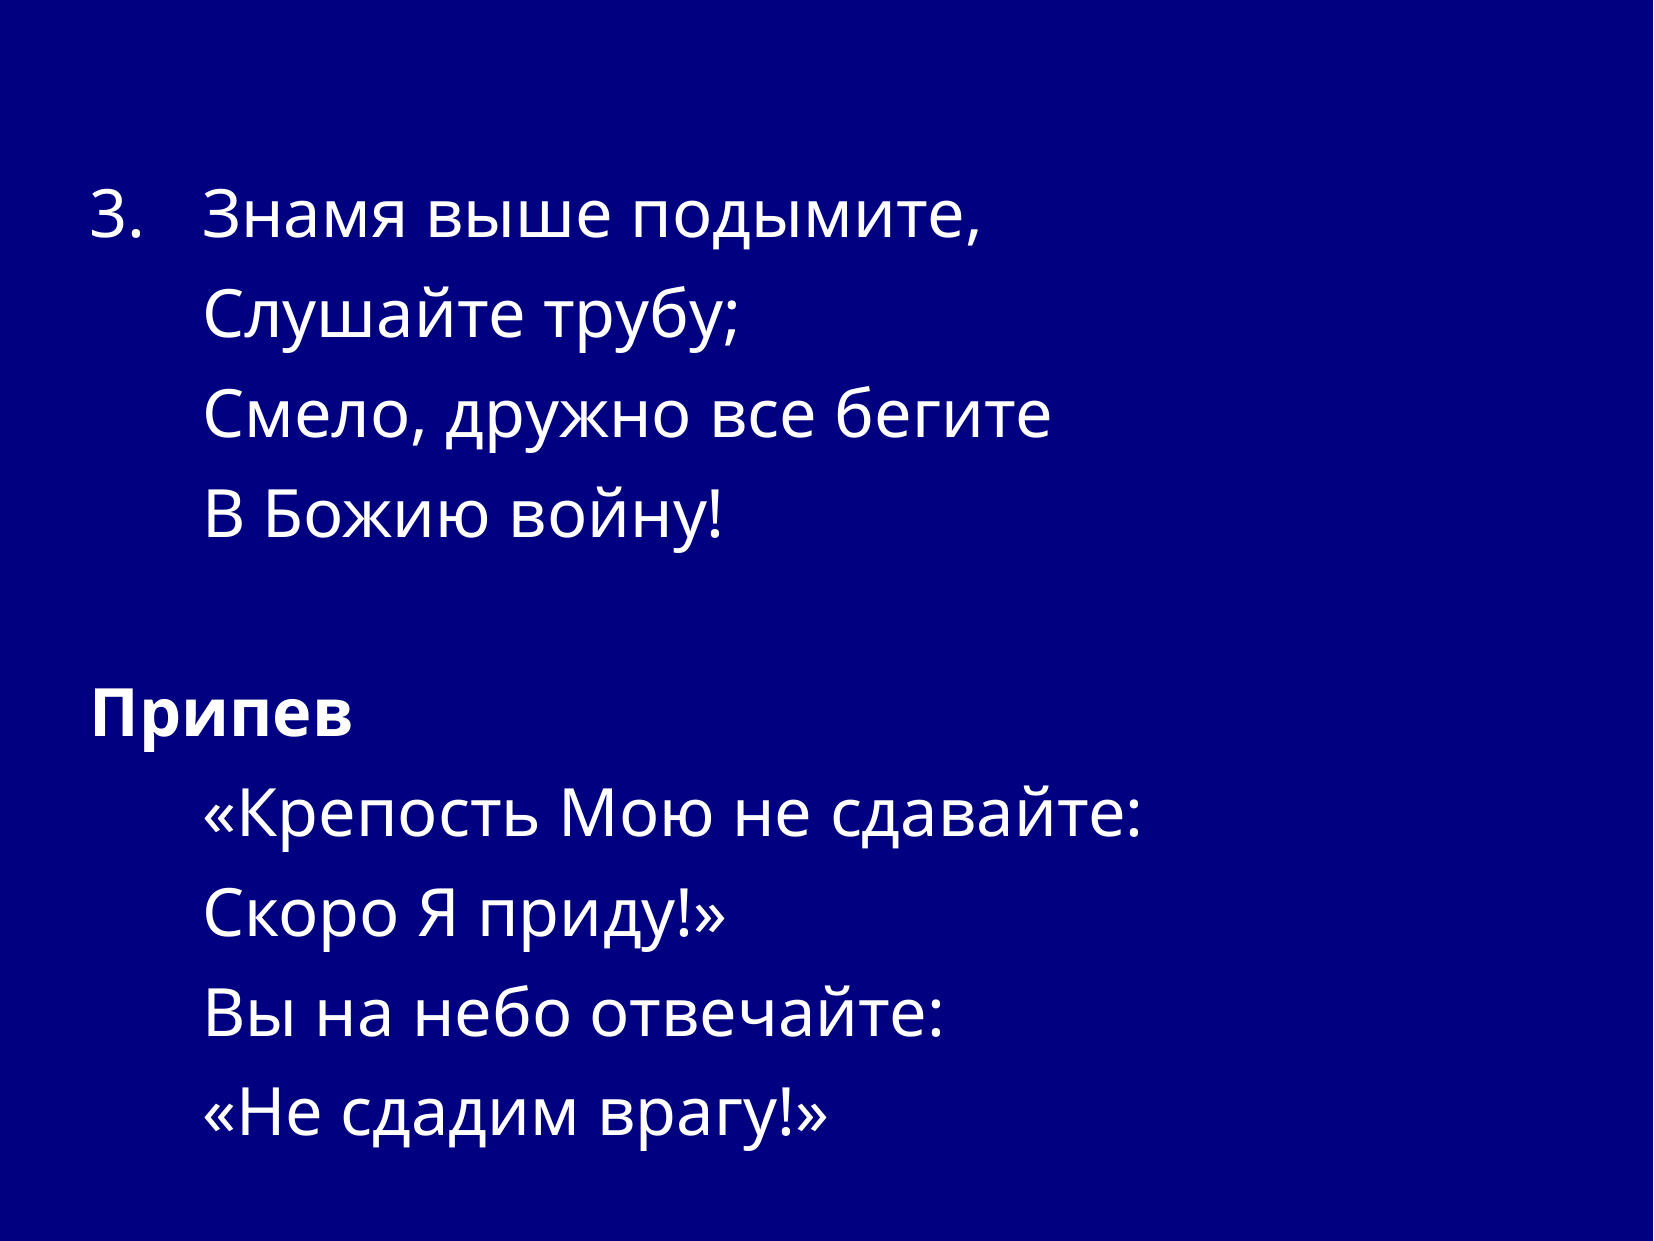

3.	Знамя выше подымите,
	Слушайте трубу;
	Смело, дружно все бегите
	В Божию войну!
Припев
	«Крепость Мою не сдавайте:
	Скоро Я приду!»
	Вы на небо отвечайте:
	«Не сдадим врагу!»